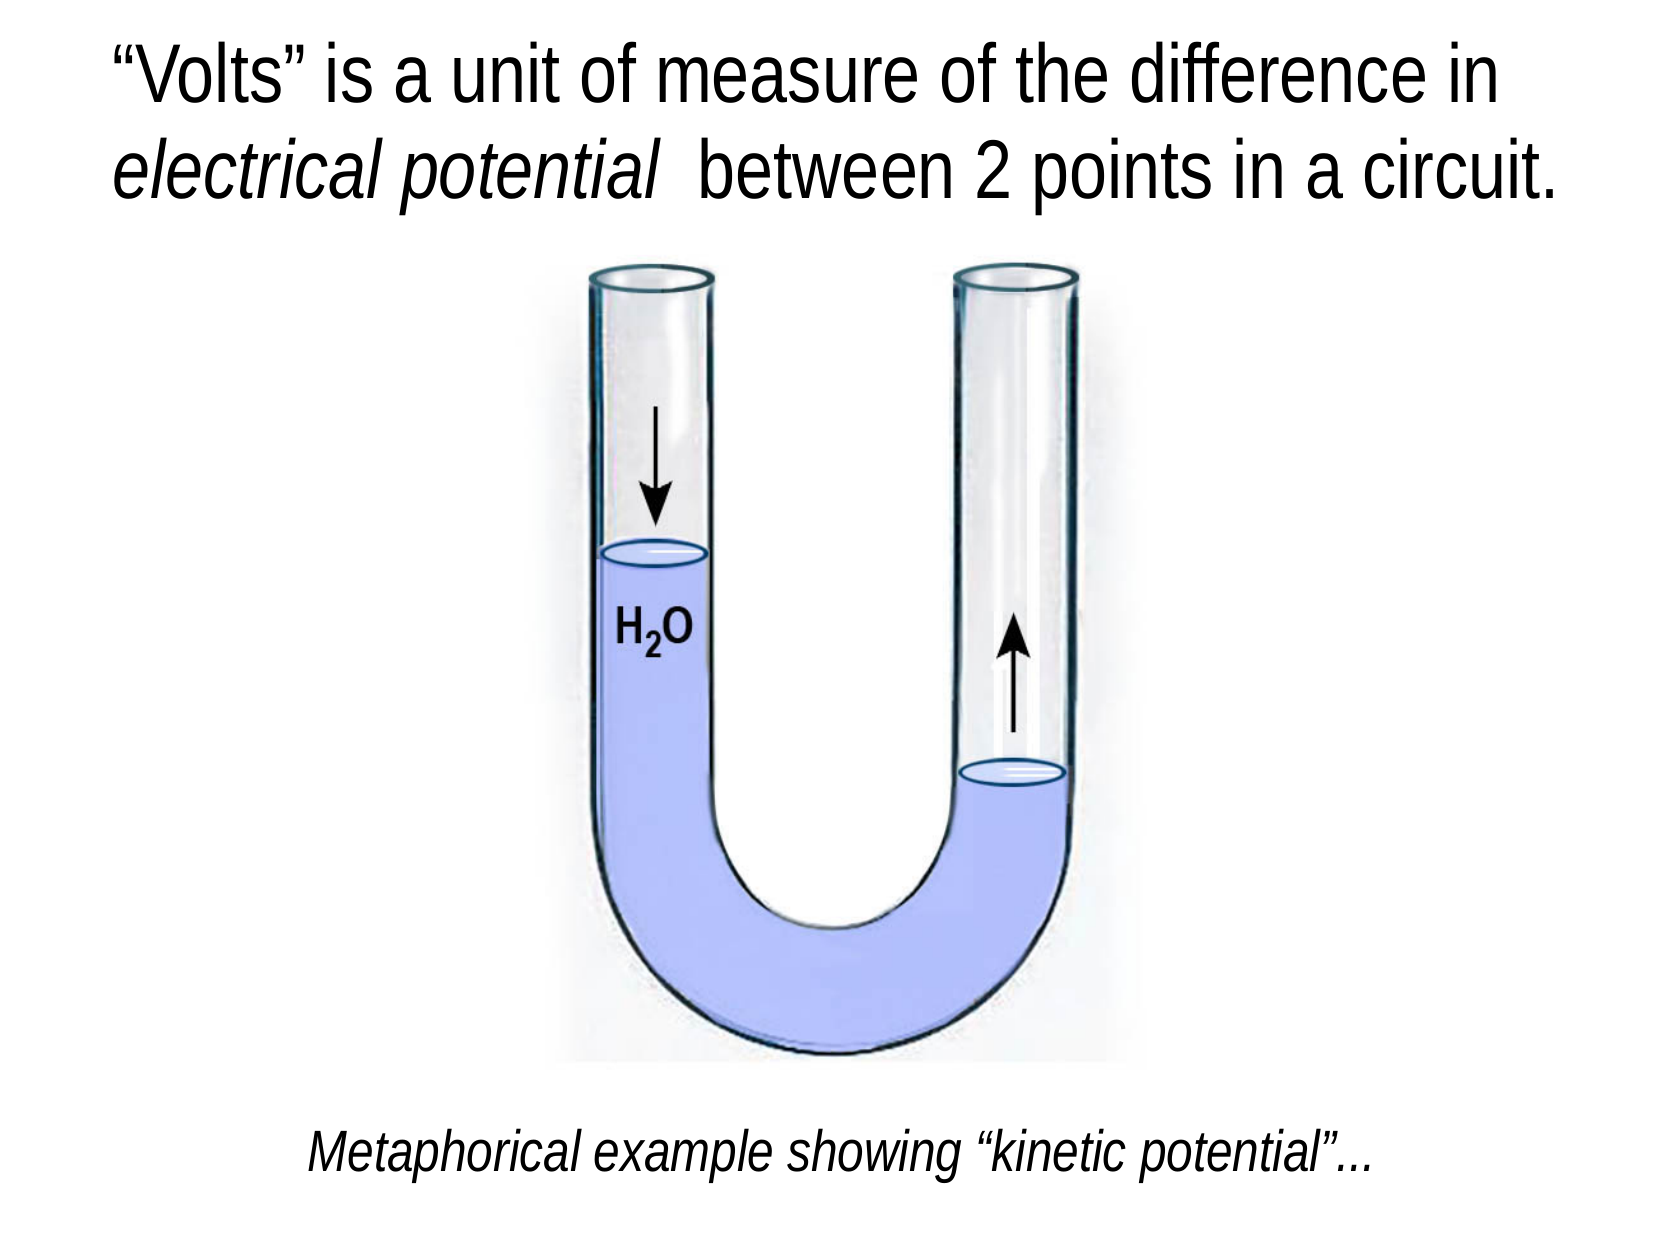

# “Volts” is a unit of measure of the difference in electrical potential between 2 points in a circuit.
Metaphorical example showing “kinetic potential”...
Here is a water metaphor...